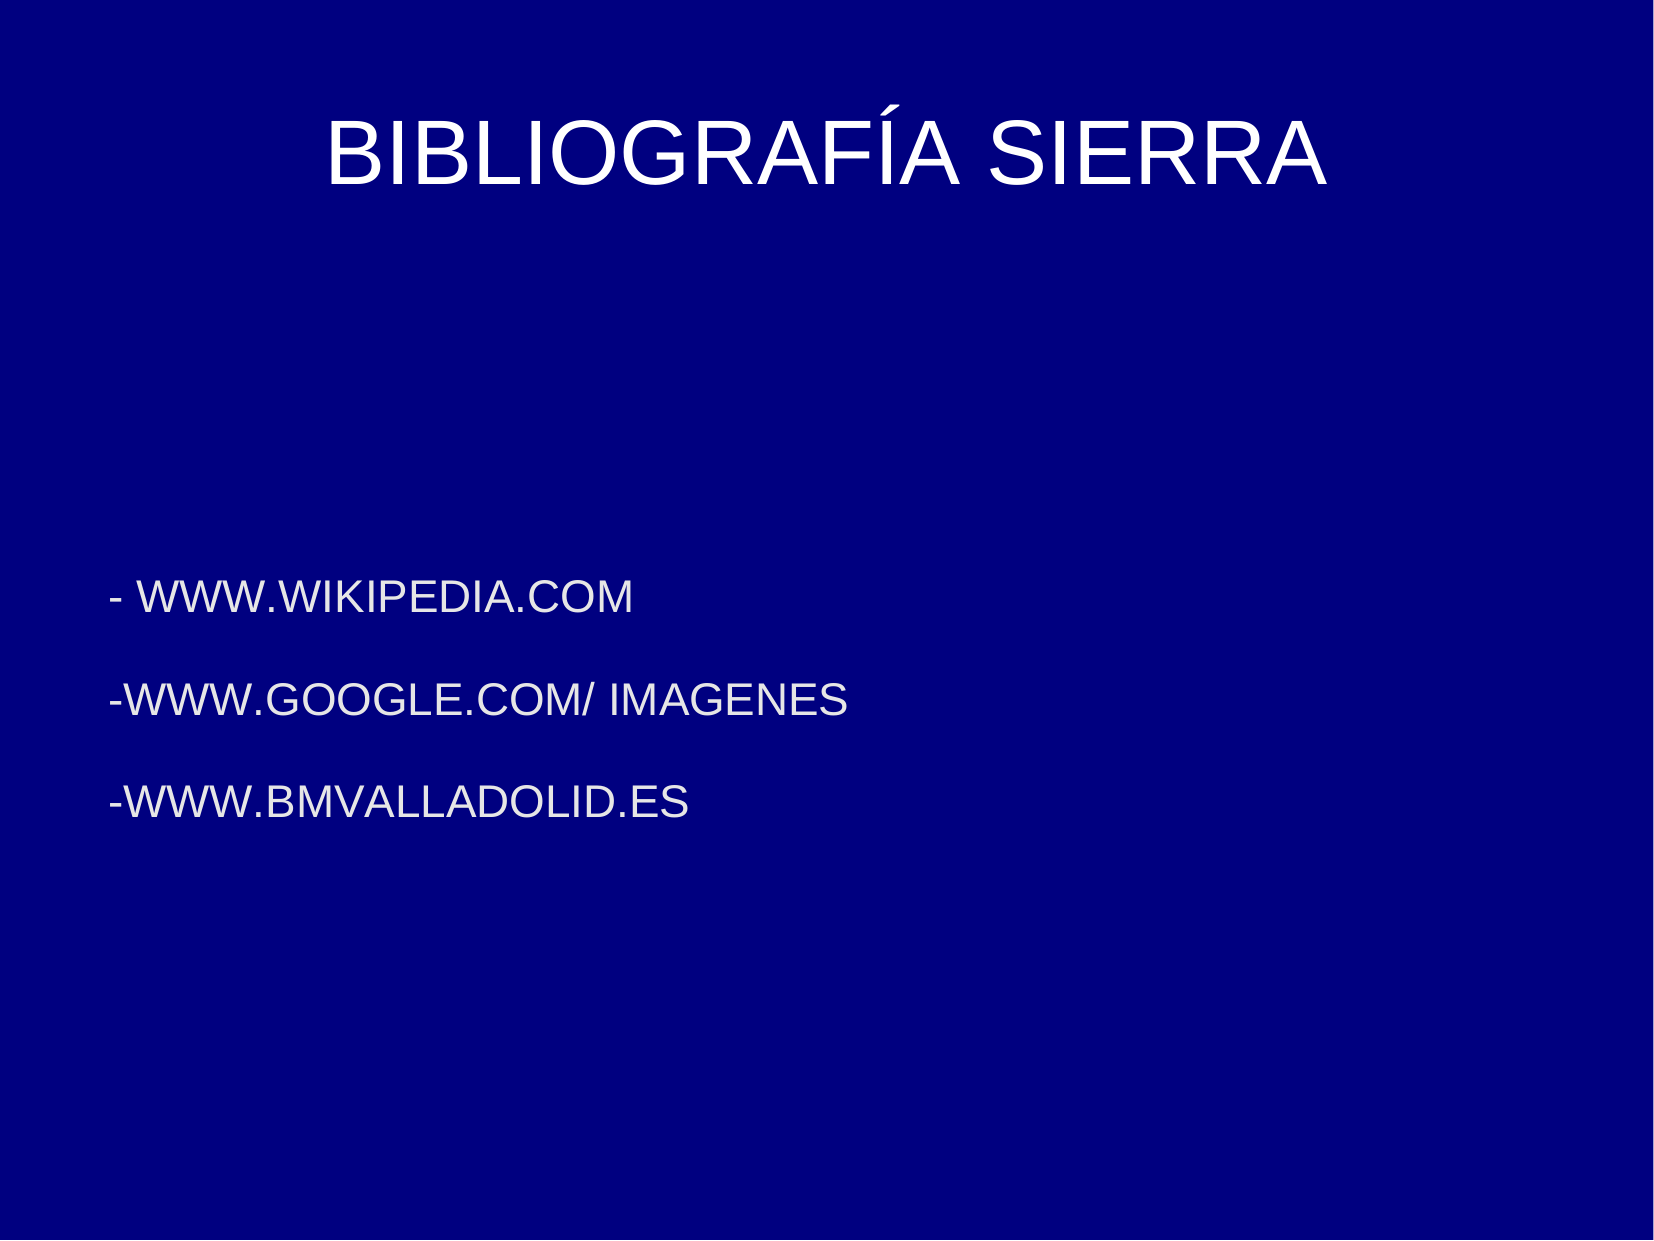

# BIBLIOGRAFÍA SIERRA
 - WWW.WIKIPEDIA.COM
 -WWW.GOOGLE.COM/ IMAGENES
 -WWW.BMVALLADOLID.ES